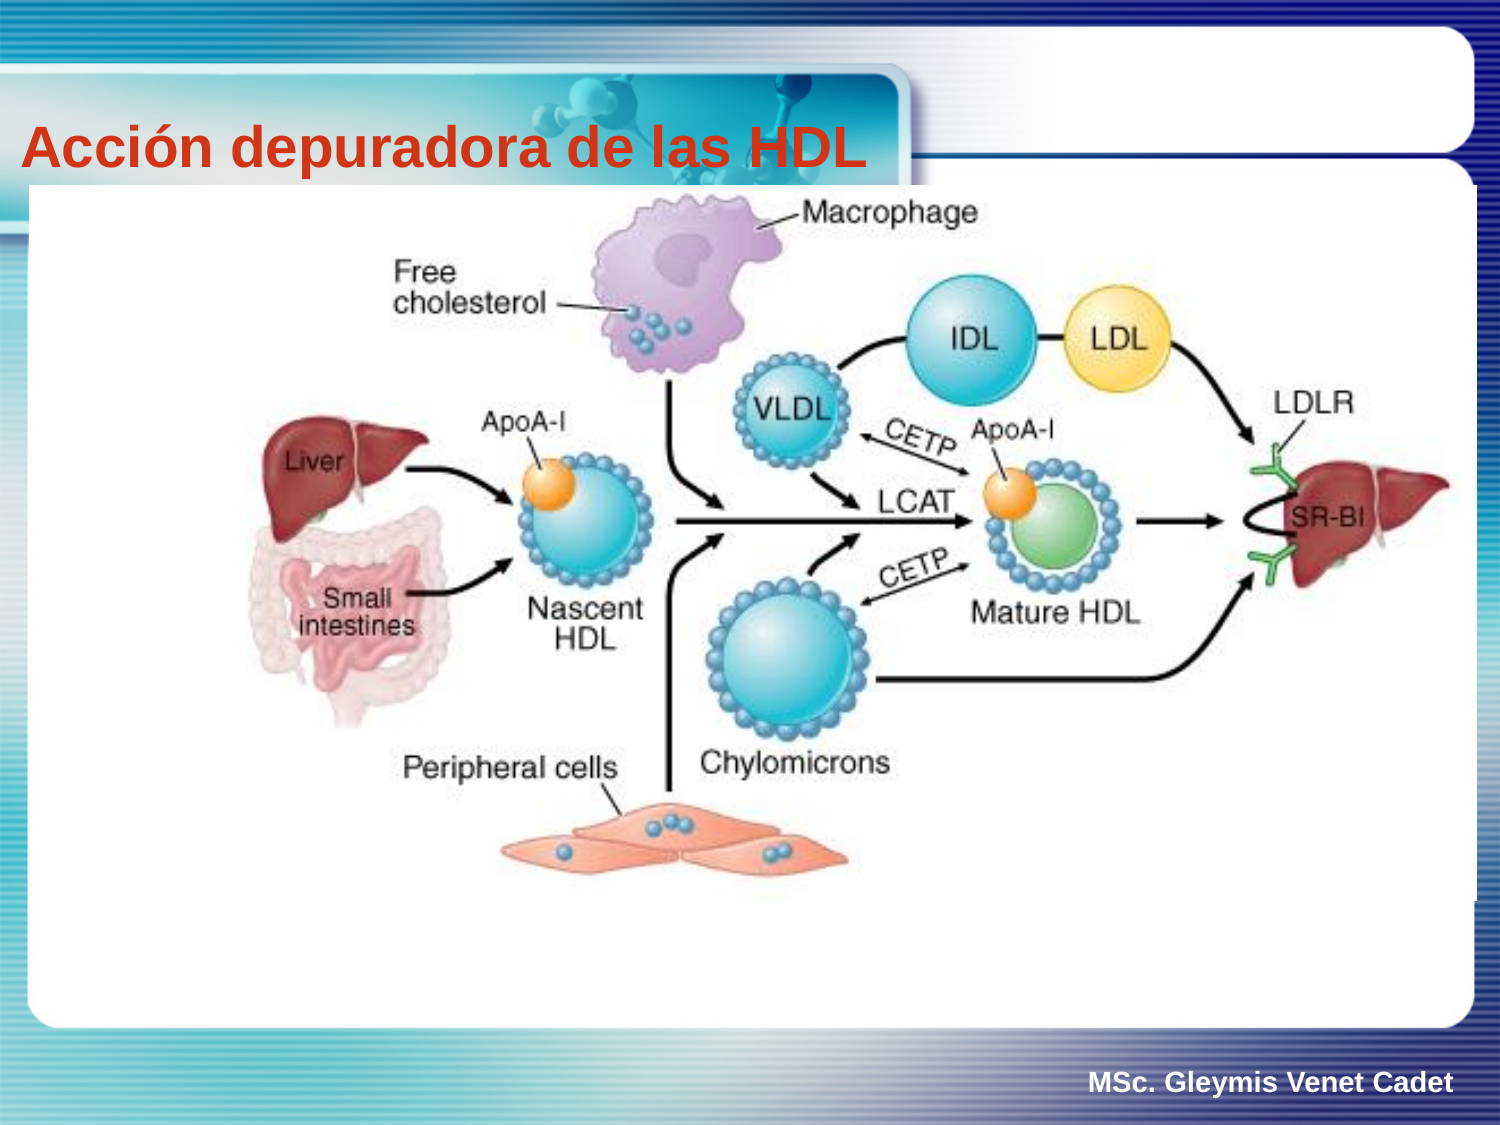

Acción depuradora de las HDL
MSc. Gleymis Venet Cadet